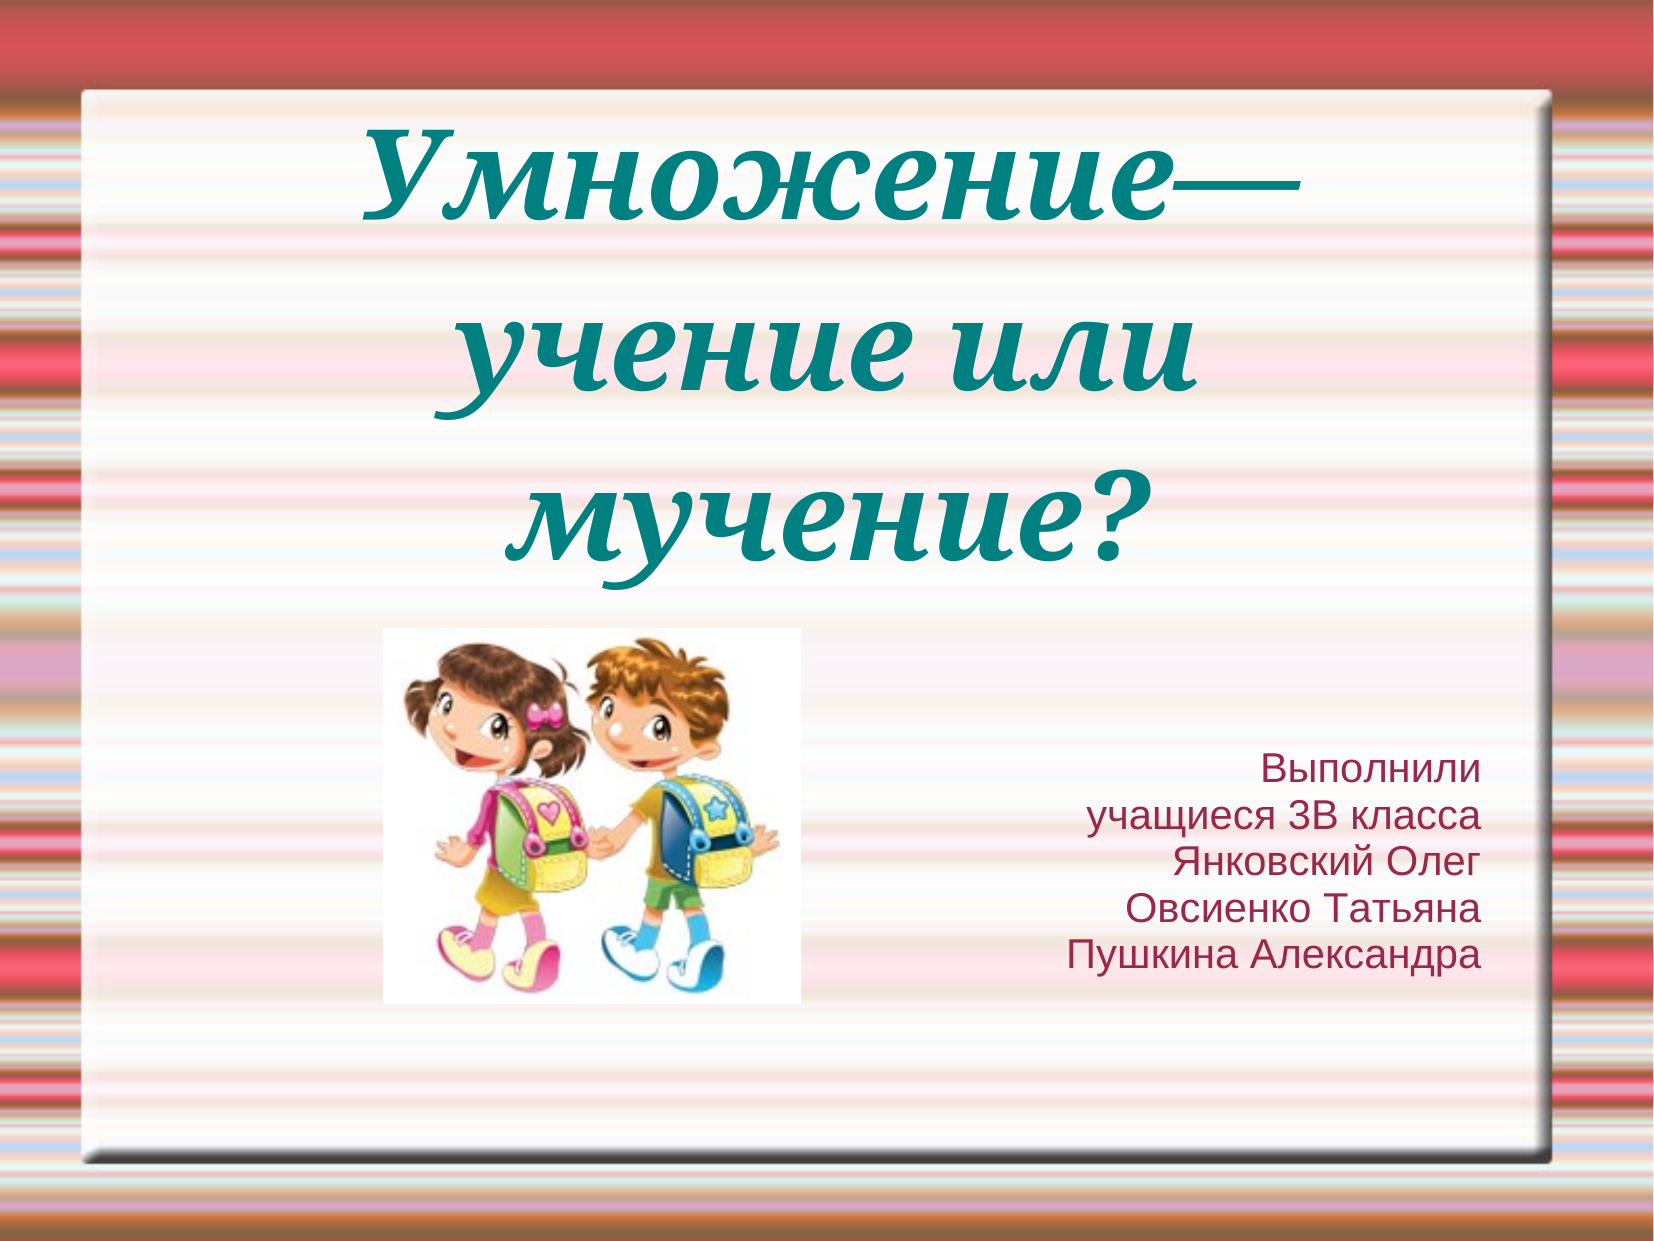

# Умножение— учение или мучение?
Выполнили
 учащиеся 3В класса
Янковский Олег
Овсиенко Татьяна
Пушкина Александра